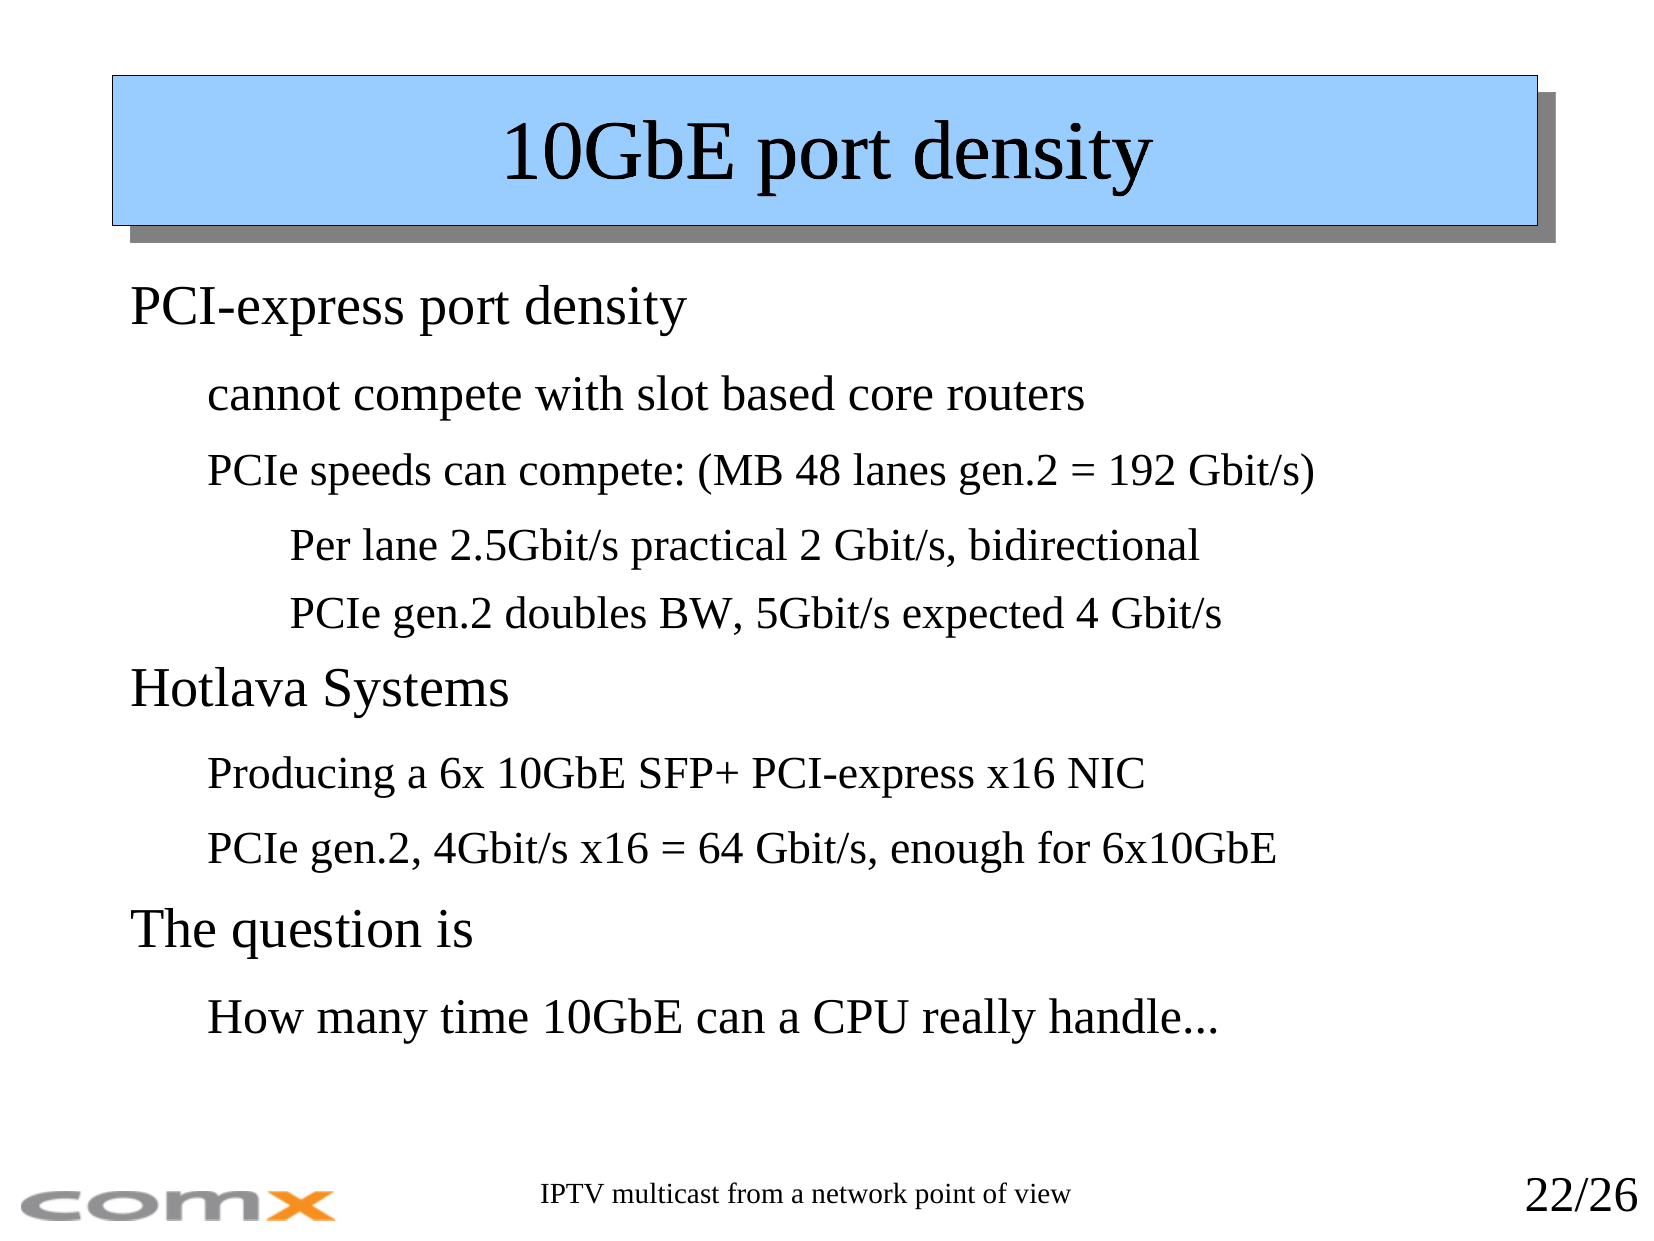

# 10GbE port density
PCI-express port density
cannot compete with slot based core routers
PCIe speeds can compete: (MB 48 lanes gen.2 = 192 Gbit/s)
Per lane 2.5Gbit/s practical 2 Gbit/s, bidirectional
PCIe gen.2 doubles BW, 5Gbit/s expected 4 Gbit/s
Hotlava Systems
Producing a 6x 10GbE SFP+ PCI-express x16 NIC
PCIe gen.2, 4Gbit/s x16 = 64 Gbit/s, enough for 6x10GbE
The question is
How many time 10GbE can a CPU really handle...